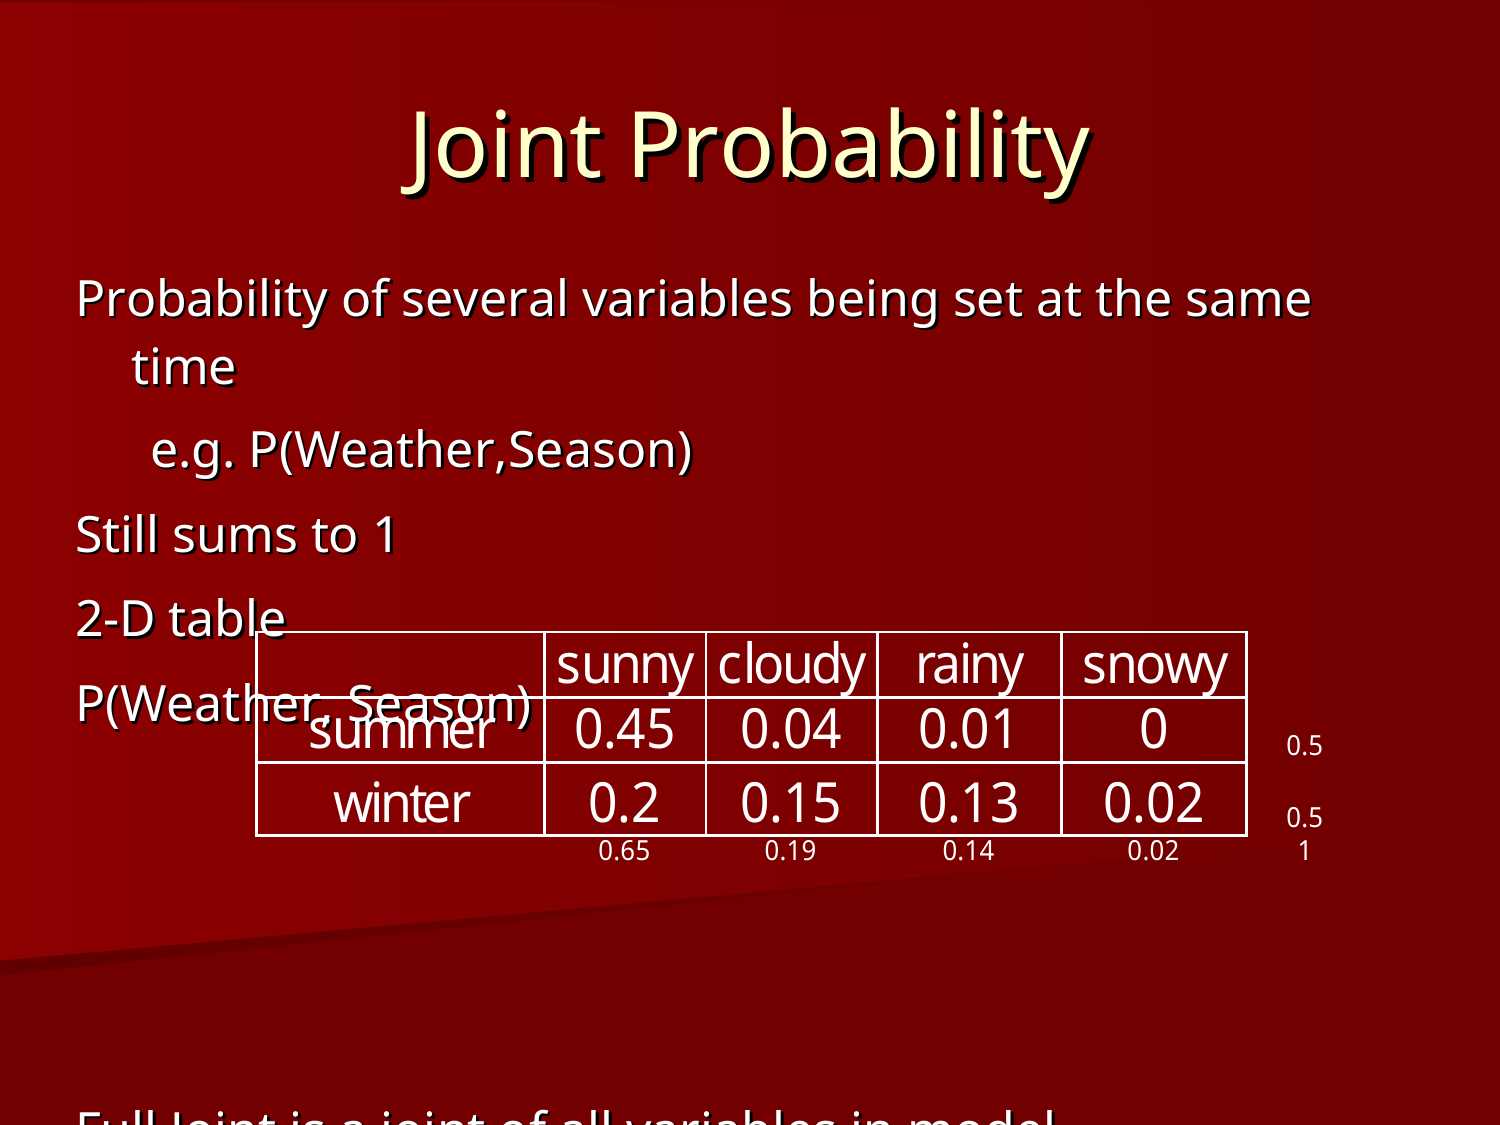

# Joint Probability
Probability of several variables being set at the same time
e.g. P(Weather,Season)
Still sums to 1
2-D table
P(Weather, Season)
Full Joint is a joint of all variables in model
Can get “marginal” of one variable
sum over the ones we don't care about